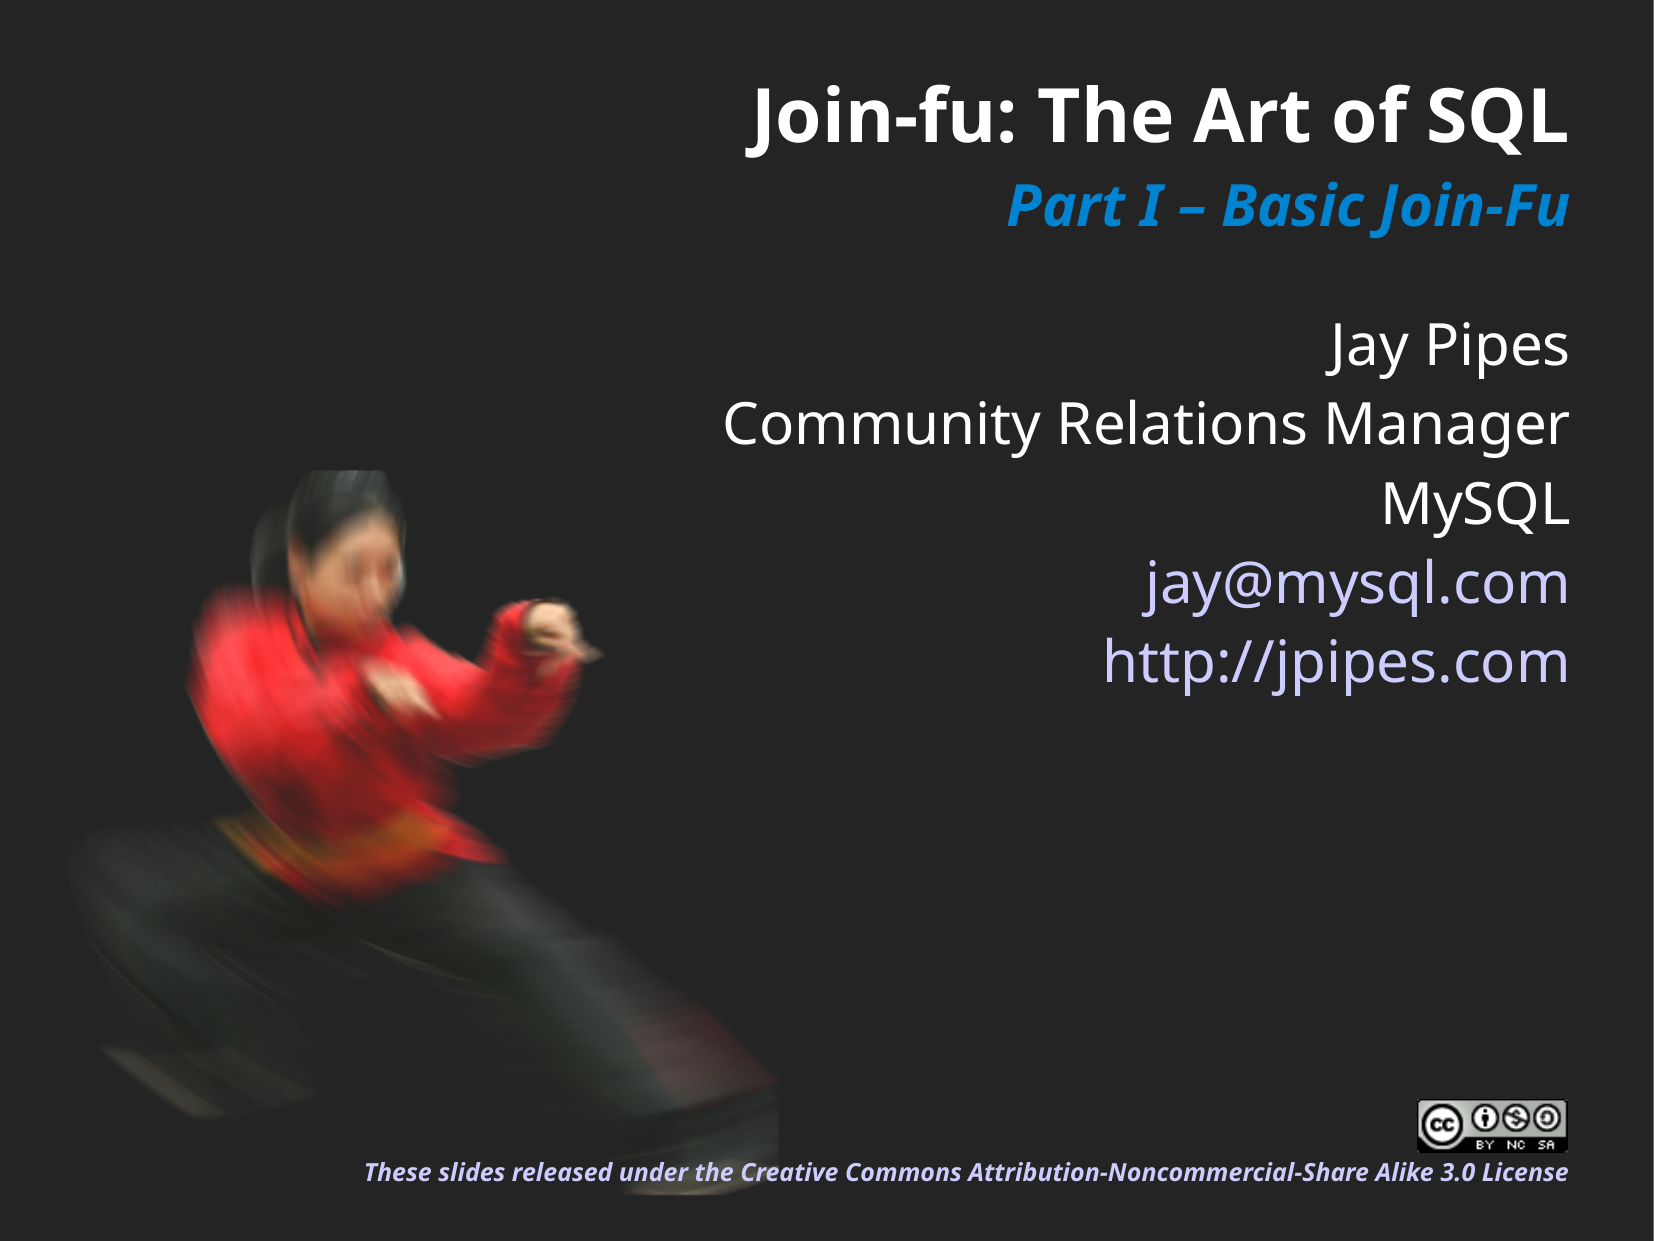

# Join-fu: The Art of SQL Part I – Basic Join-Fu
Jay Pipes
Community Relations Manager
MySQL
jay@mysql.com
http://jpipes.com
These slides released under the Creative Commons Attribution-Noncommercial-Share Alike 3.0 License